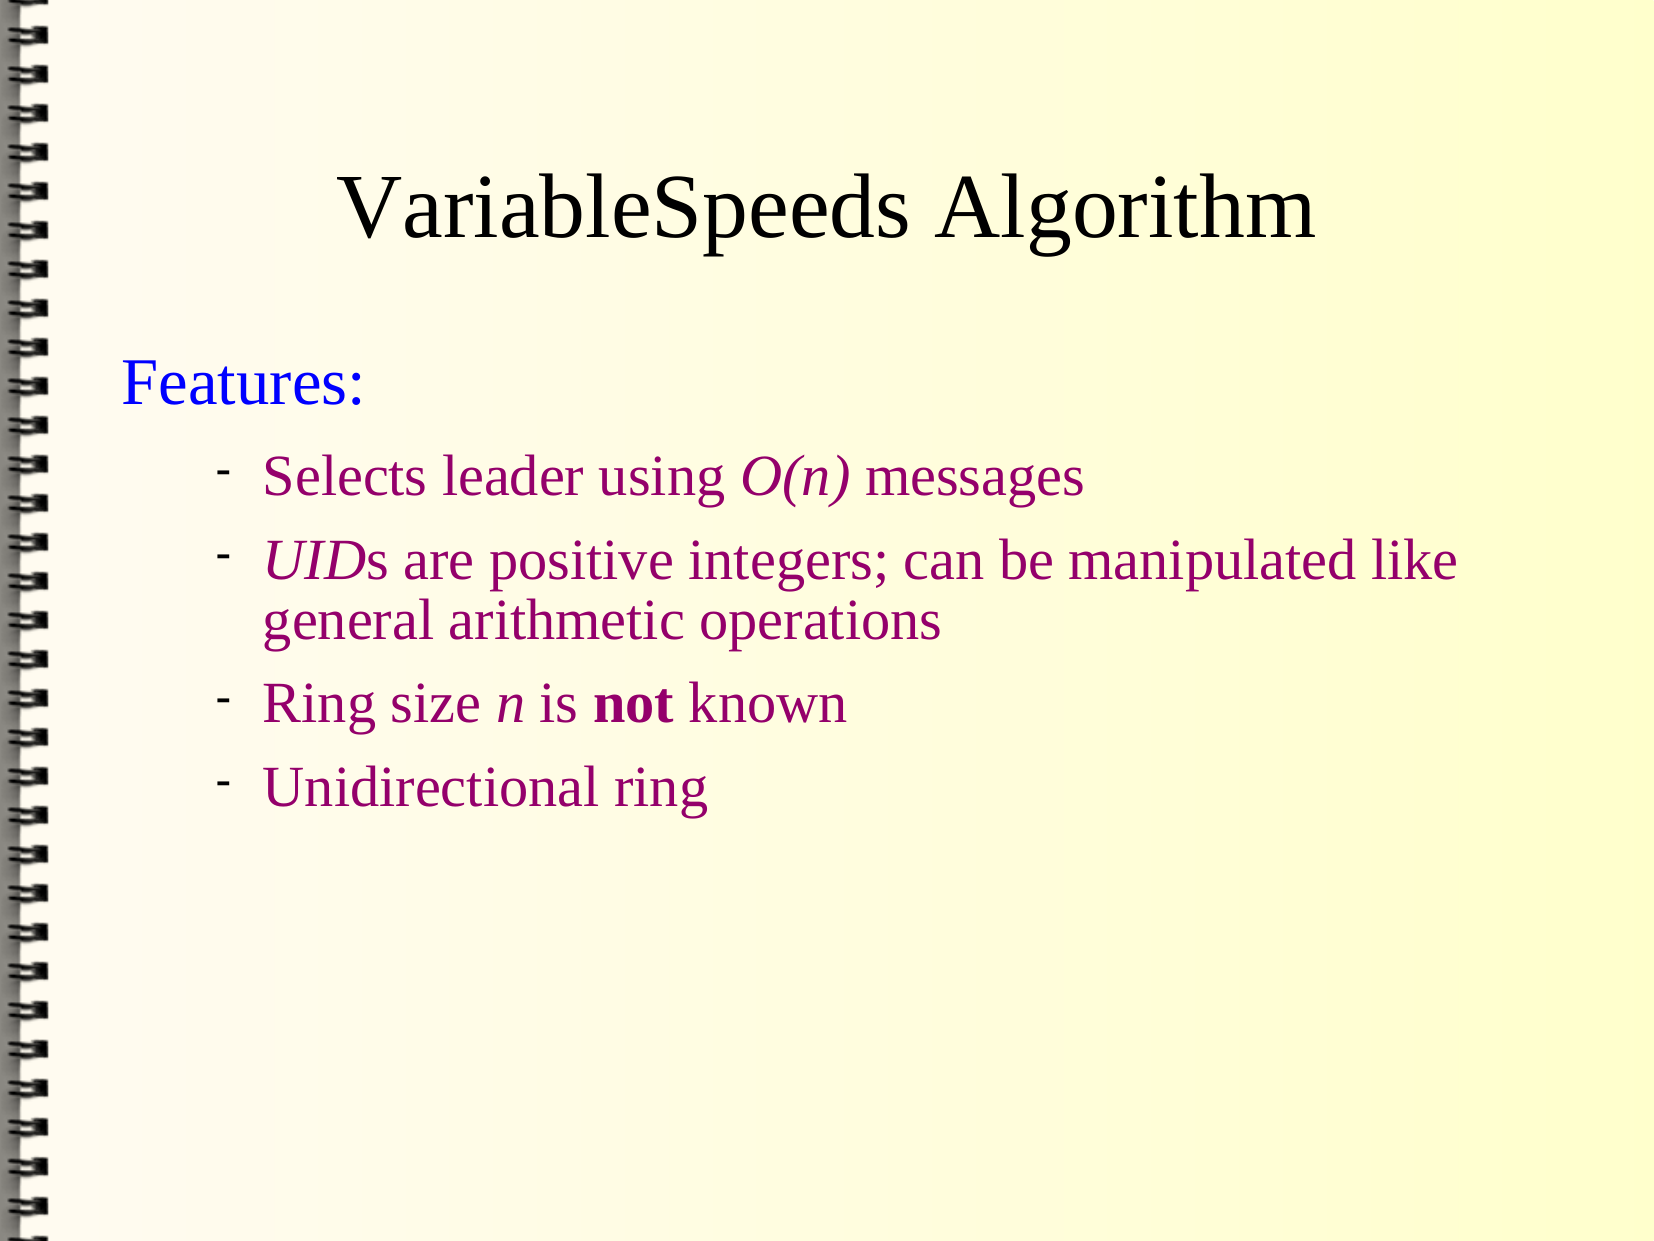

# VariableSpeeds Algorithm
Features:
Selects leader using O(n) messages
UIDs are positive integers; can be manipulated like general arithmetic operations
Ring size n is not known
Unidirectional ring